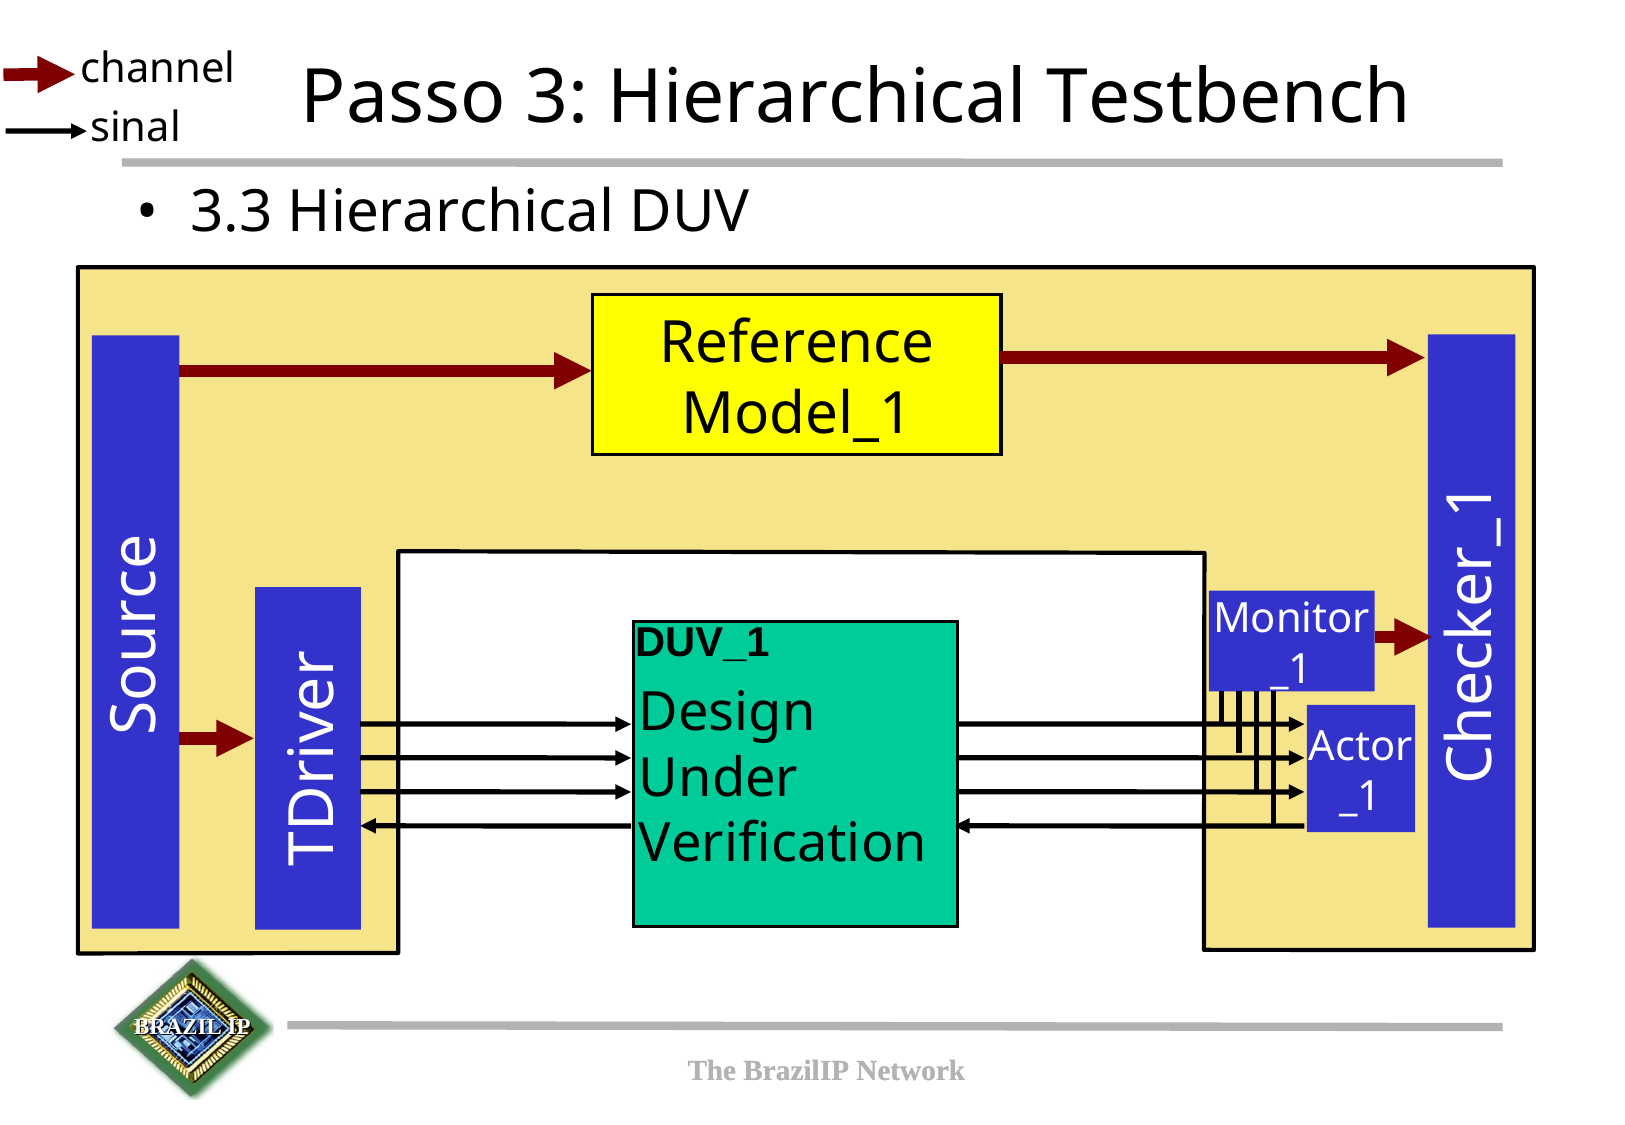

channel
Passo 3: Hierarchical Testbench
sinal
3.3 Hierarchical DUV
Reference
Model_1
Checker_1
Source
TDriver
Monitor
_1
DUV_1
Design
Under
Verification
Actor
_1